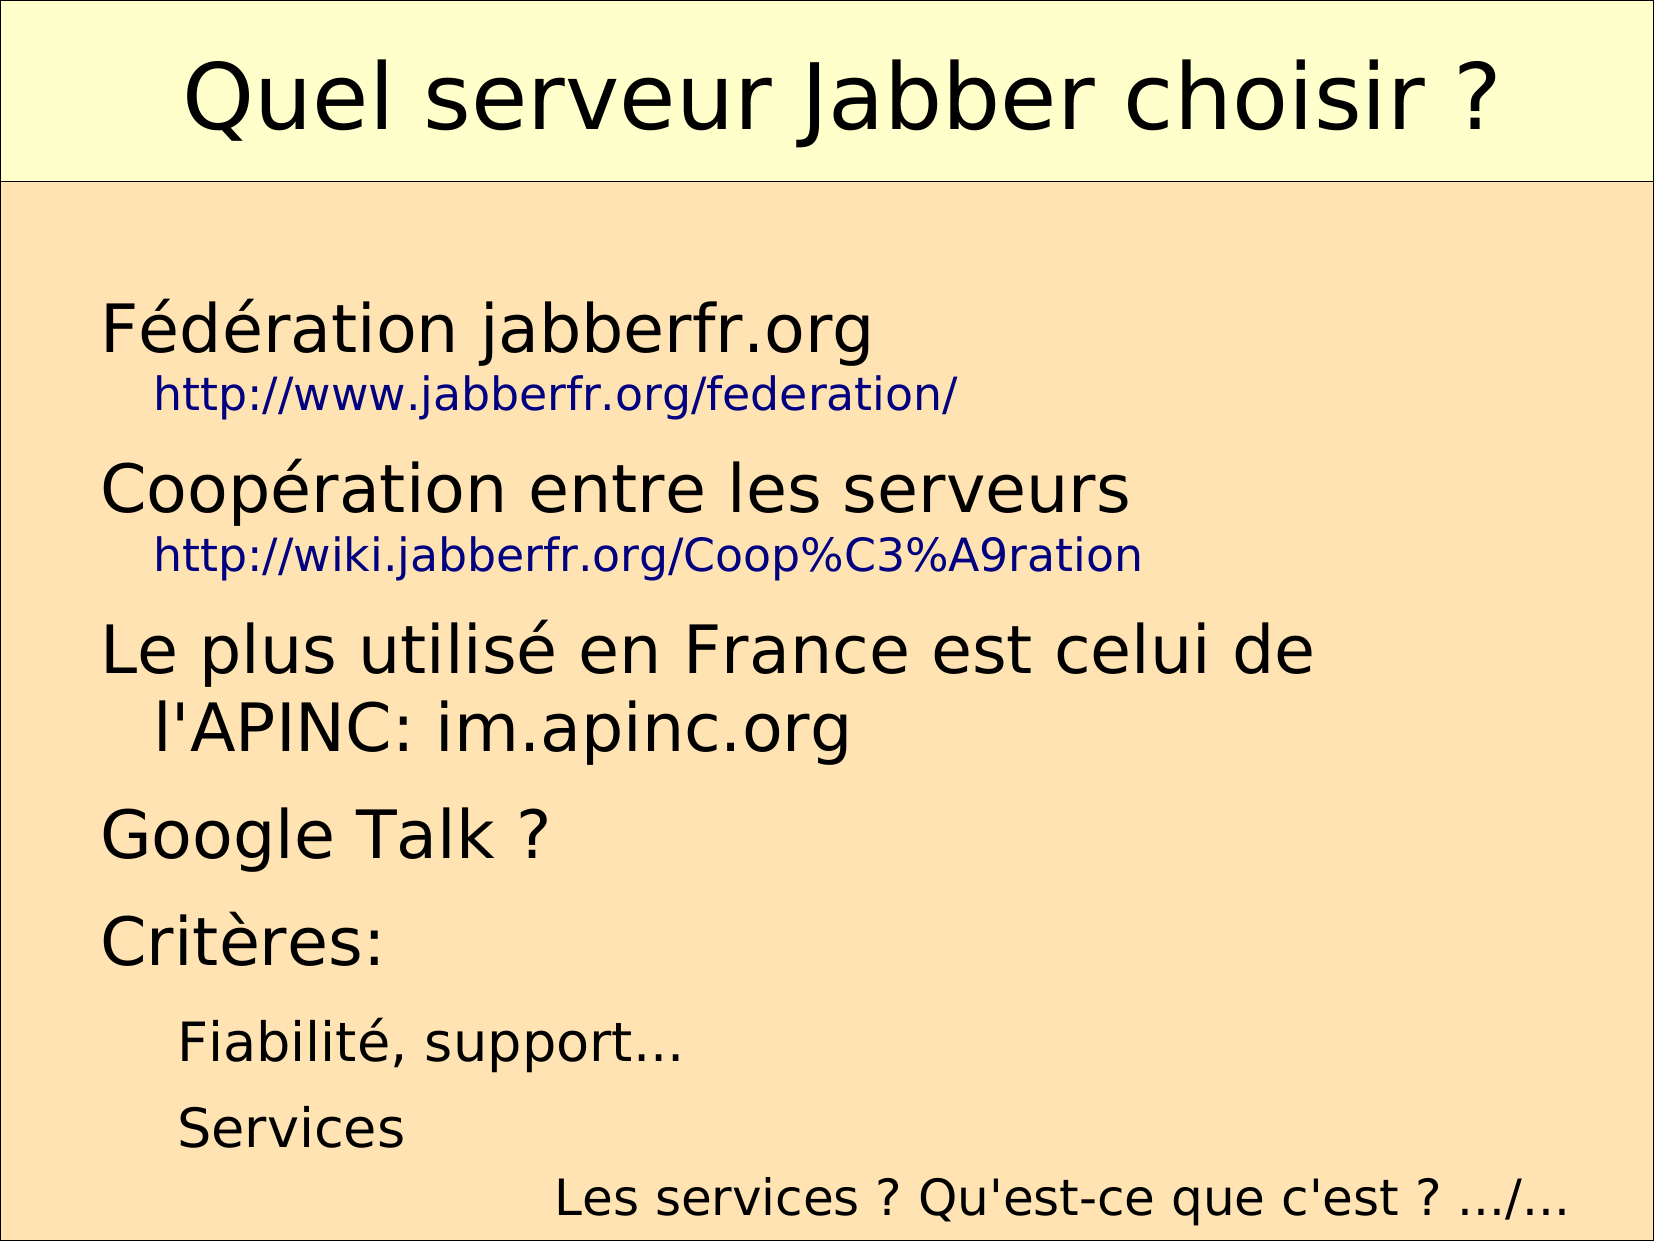

# Quel serveur Jabber choisir ?
Fédération jabberfr.org
http://www.jabberfr.org/federation/
Coopération entre les serveurs
http://wiki.jabberfr.org/Coop%C3%A9ration
Le plus utilisé en France est celui de l'APINC: im.apinc.org
Google Talk ?
Critères:
Fiabilité, support...
Services
Les services ? Qu'est-ce que c'est ? .../...